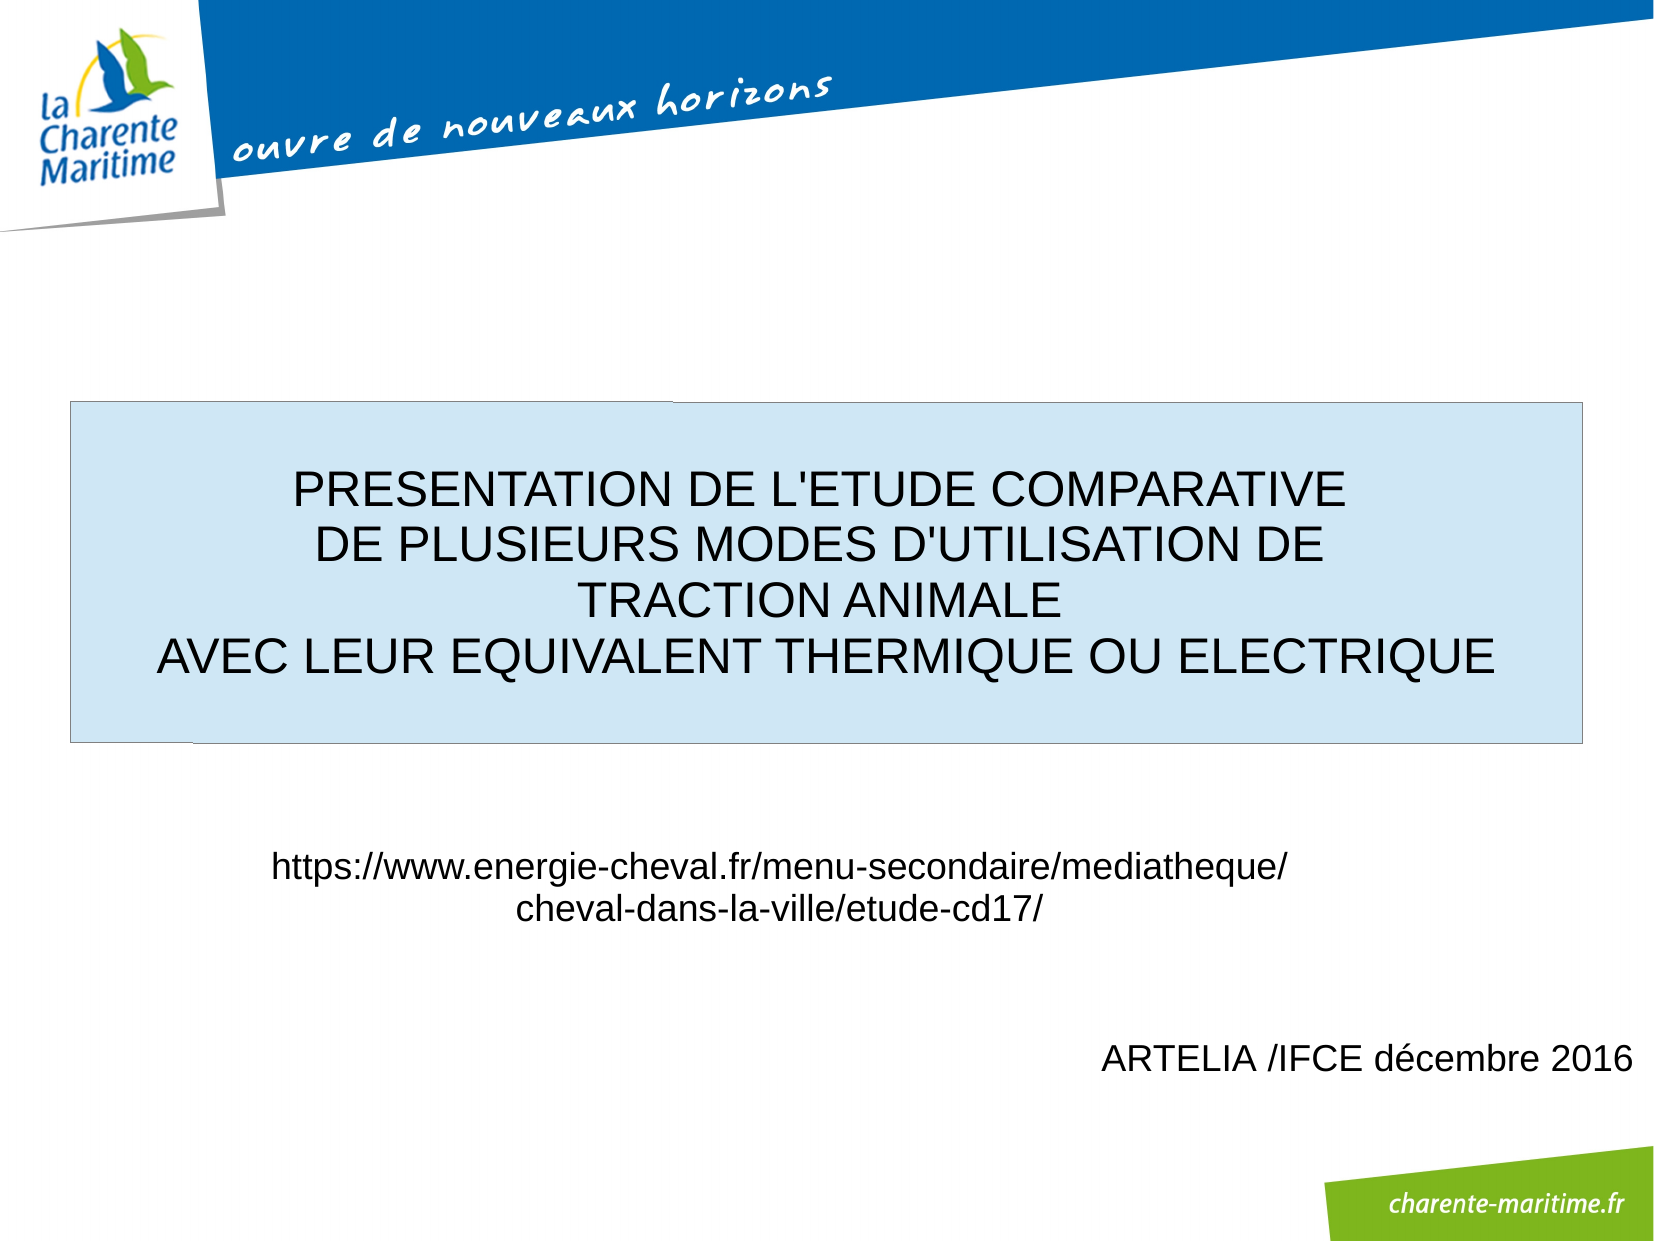

PRESENTATION DE L'ETUDE COMPARATIVE
DE PLUSIEURS MODES D'UTILISATION DE
TRACTION ANIMALE
AVEC LEUR EQUIVALENT THERMIQUE OU ELECTRIQUE
https://www.energie-cheval.fr/menu-secondaire/mediatheque/cheval-dans-la-ville/etude-cd17/
ARTELIA /IFCE décembre 2016
1